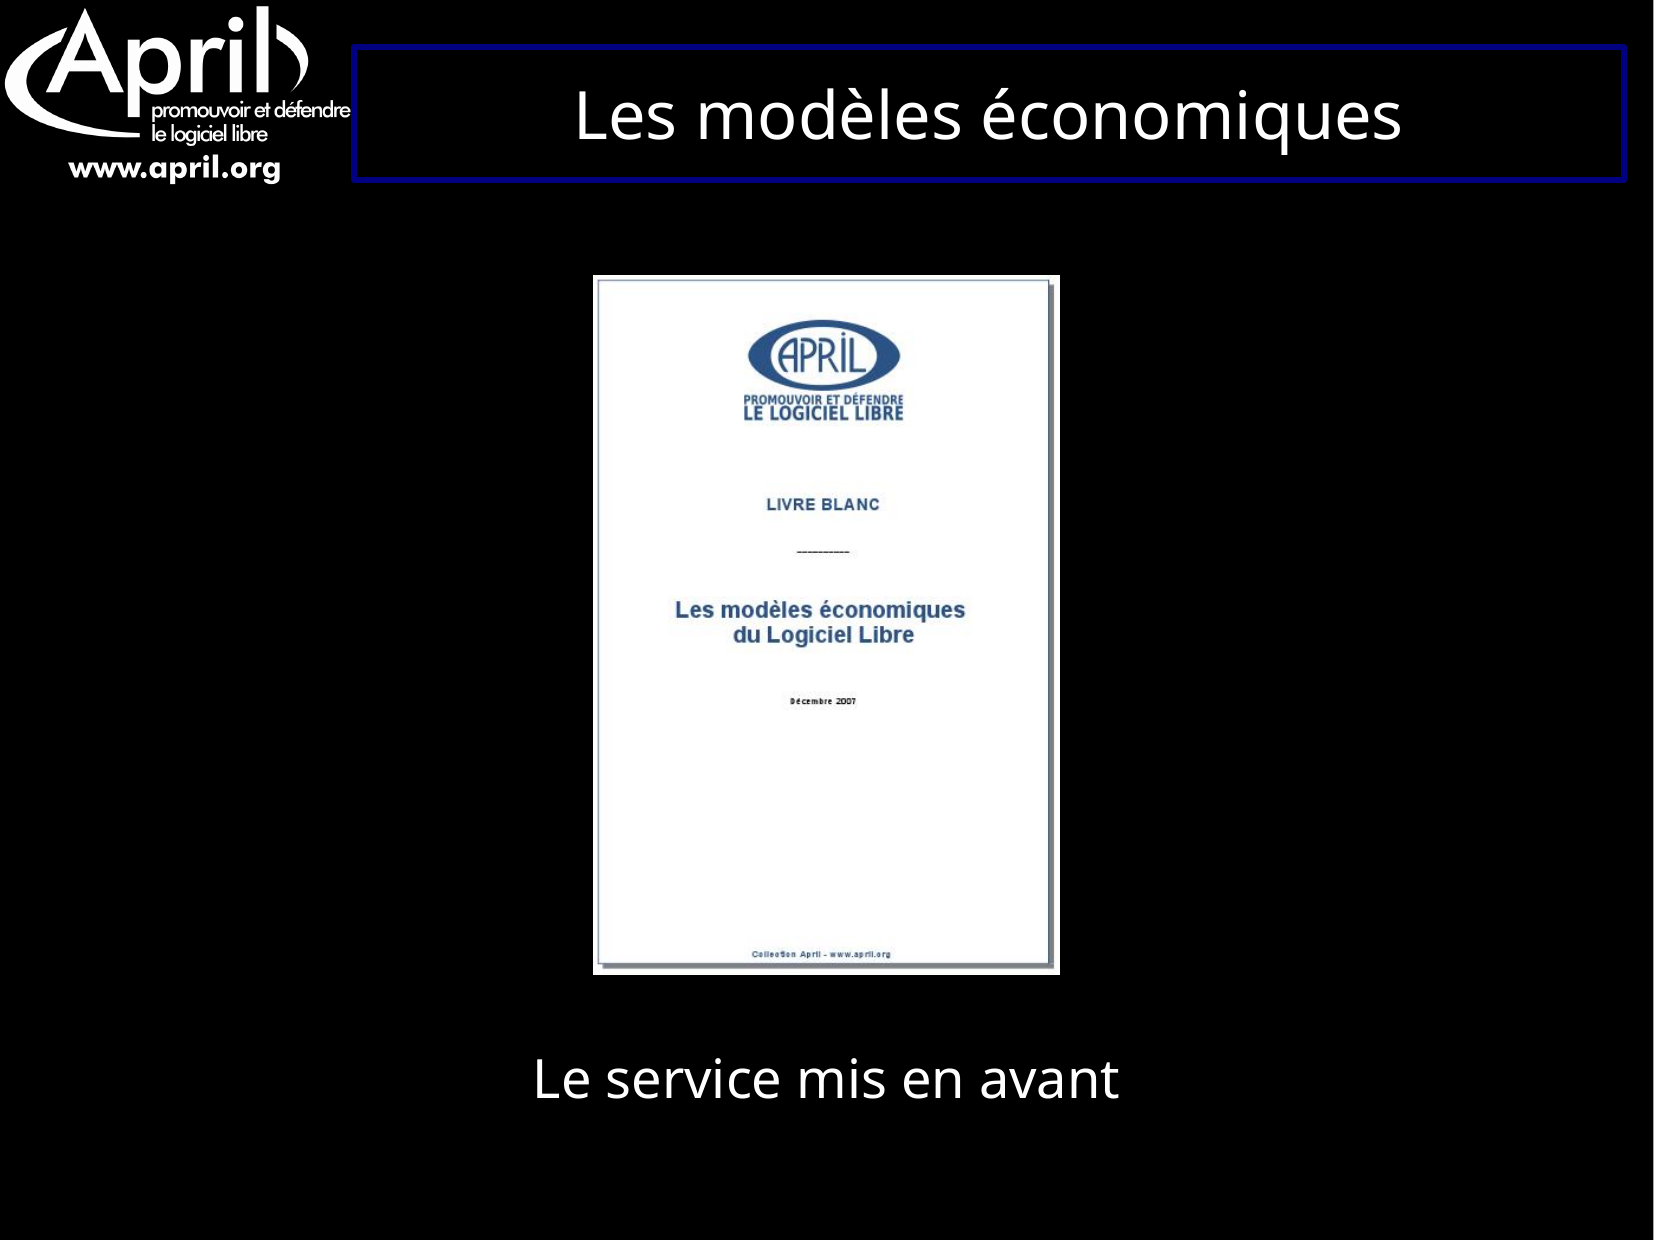

# Les modèles économiques
Le service mis en avant